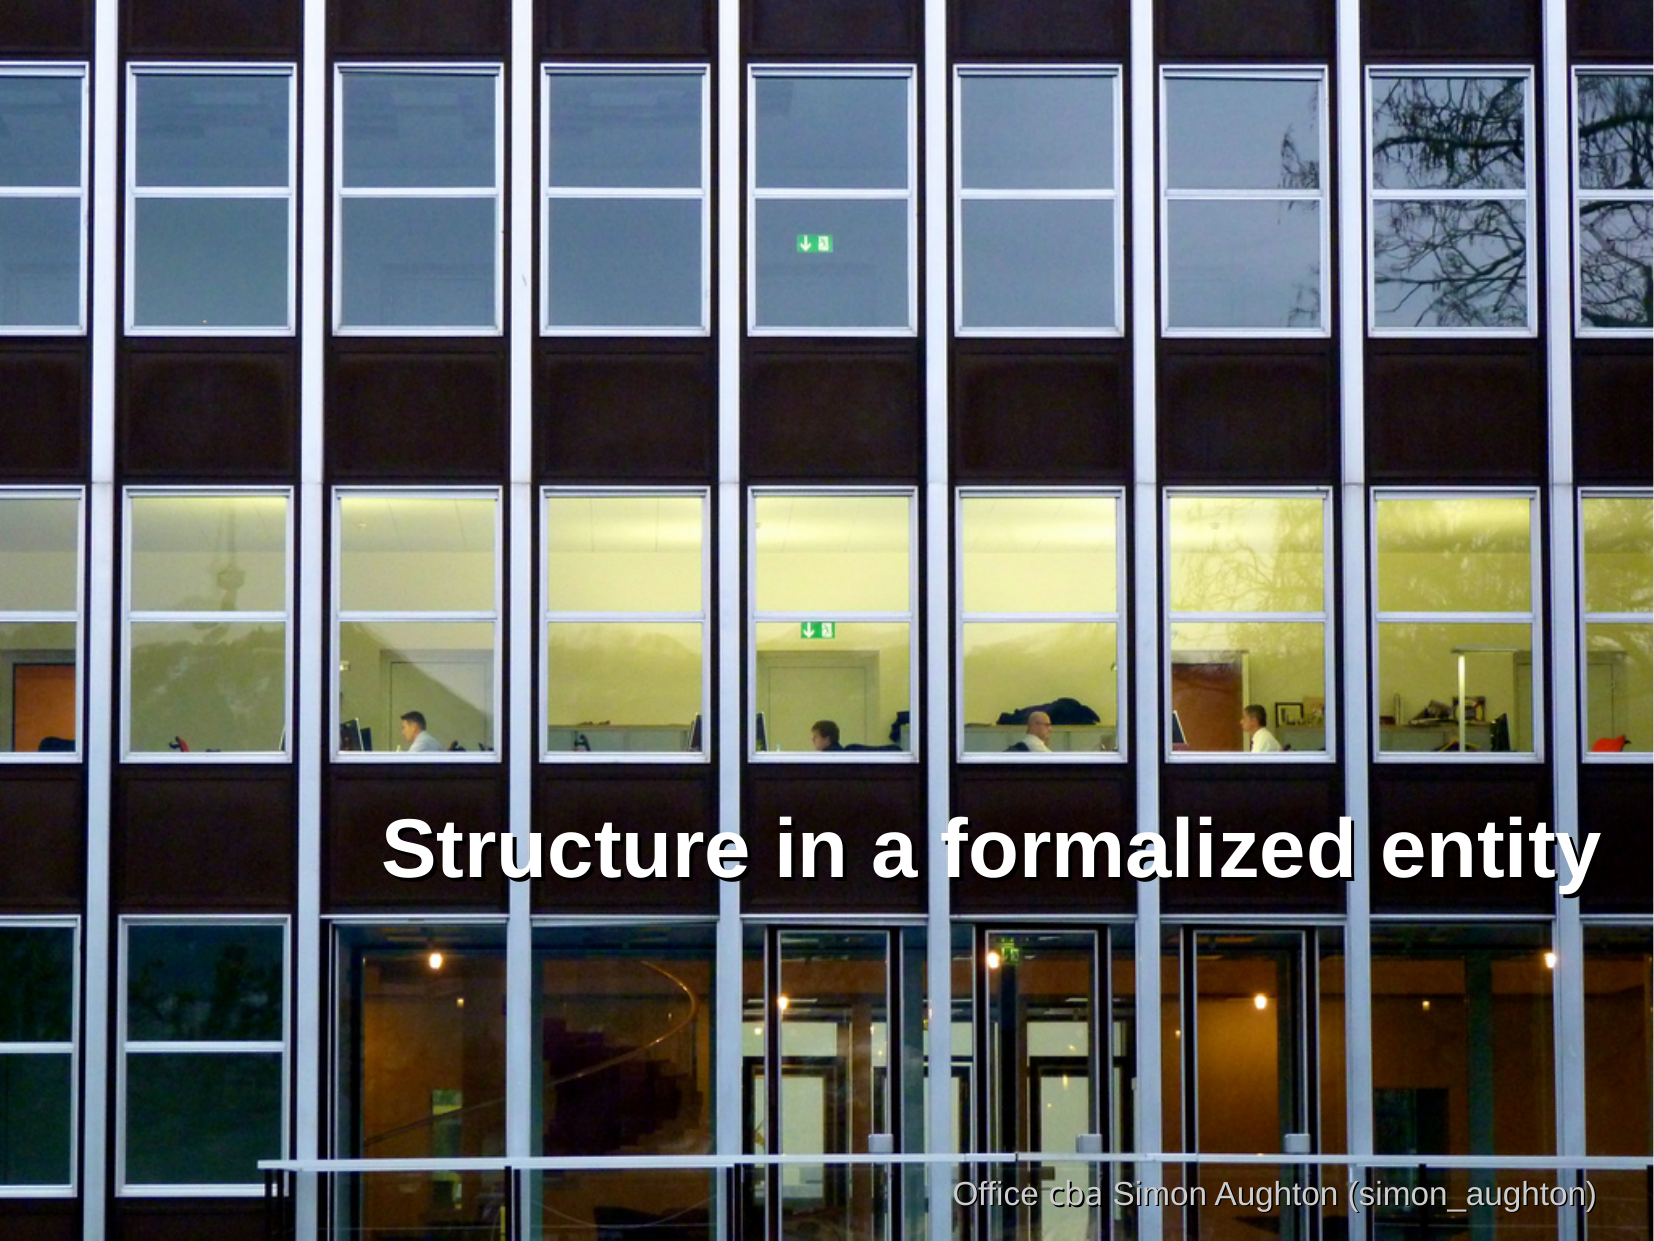

Structure in a formalized entity
Office cba Simon Aughton (simon_aughton)